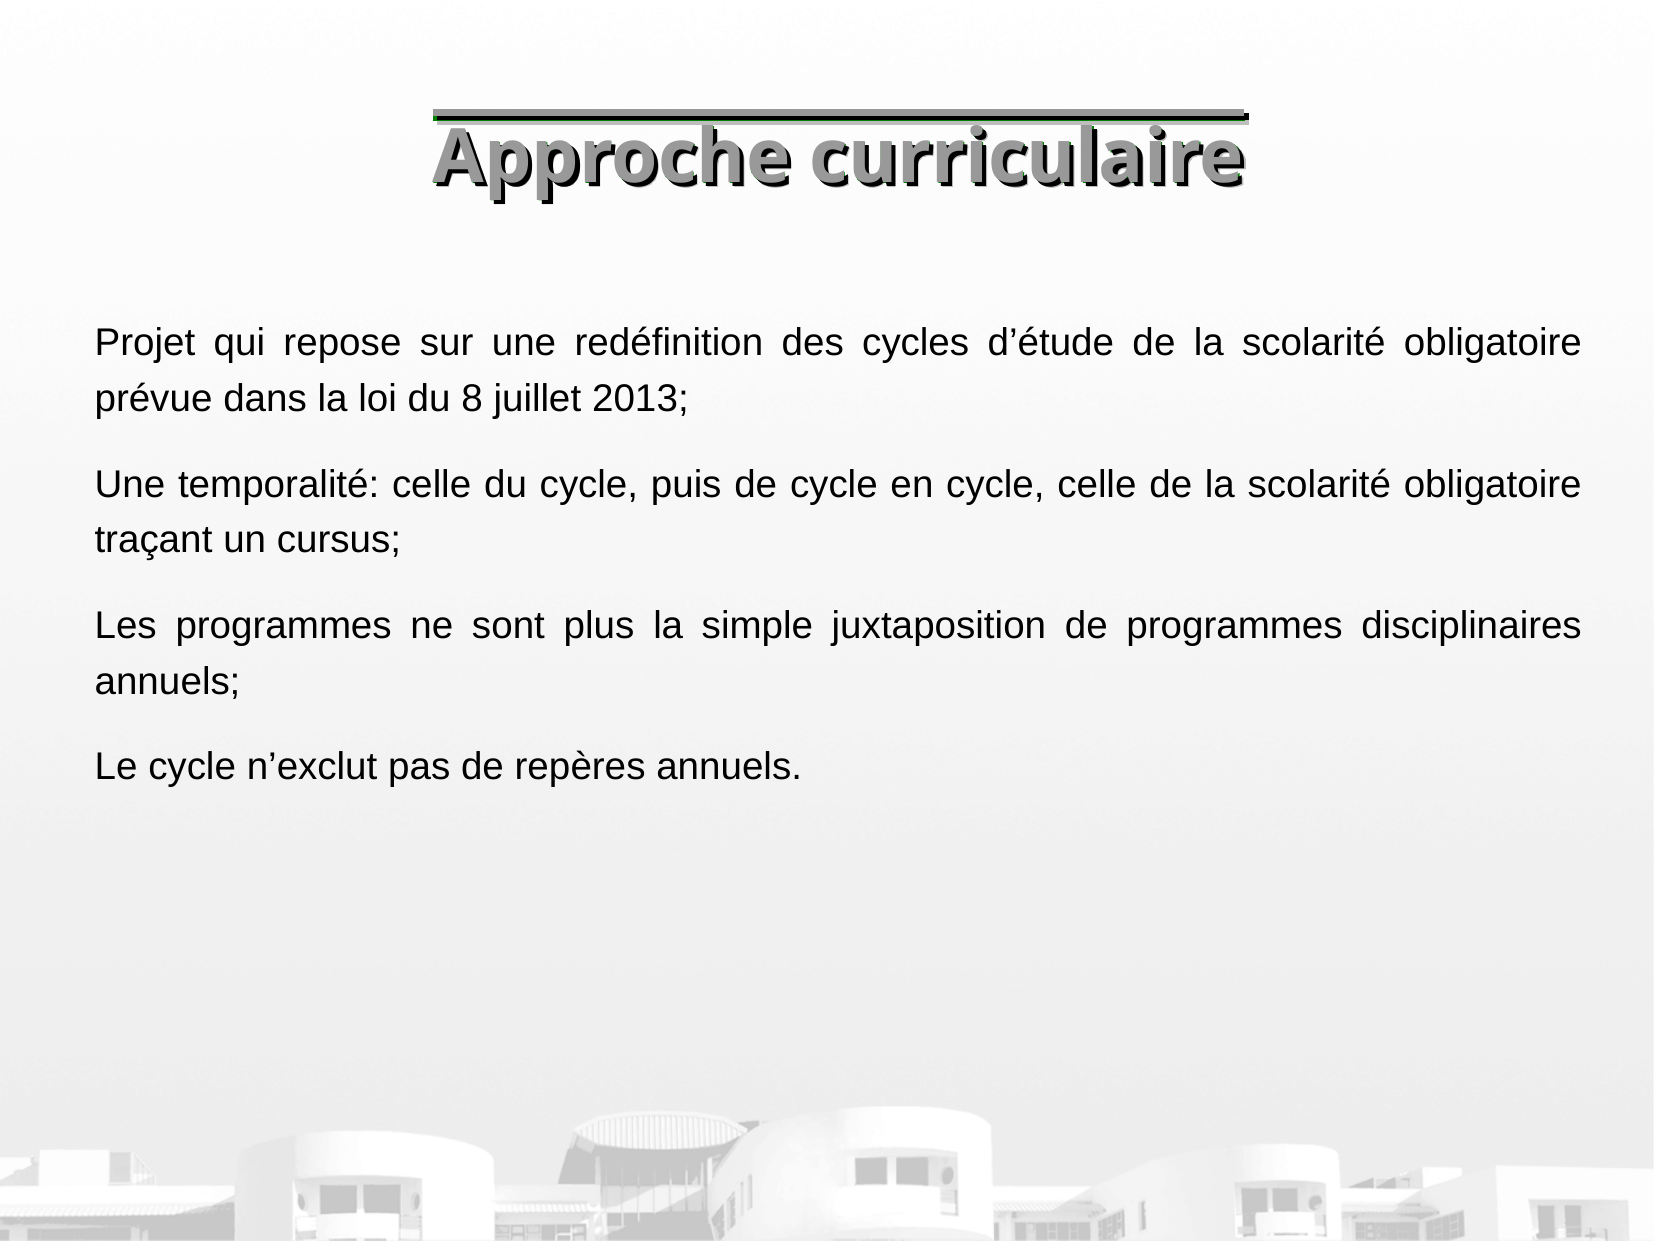

# Approche curriculaire
Projet qui repose sur une redéfinition des cycles d’étude de la scolarité obligatoire prévue dans la loi du 8 juillet 2013;
Une temporalité: celle du cycle, puis de cycle en cycle, celle de la scolarité obligatoire traçant un cursus;
Les programmes ne sont plus la simple juxtaposition de programmes disciplinaires annuels;
Le cycle n’exclut pas de repères annuels.